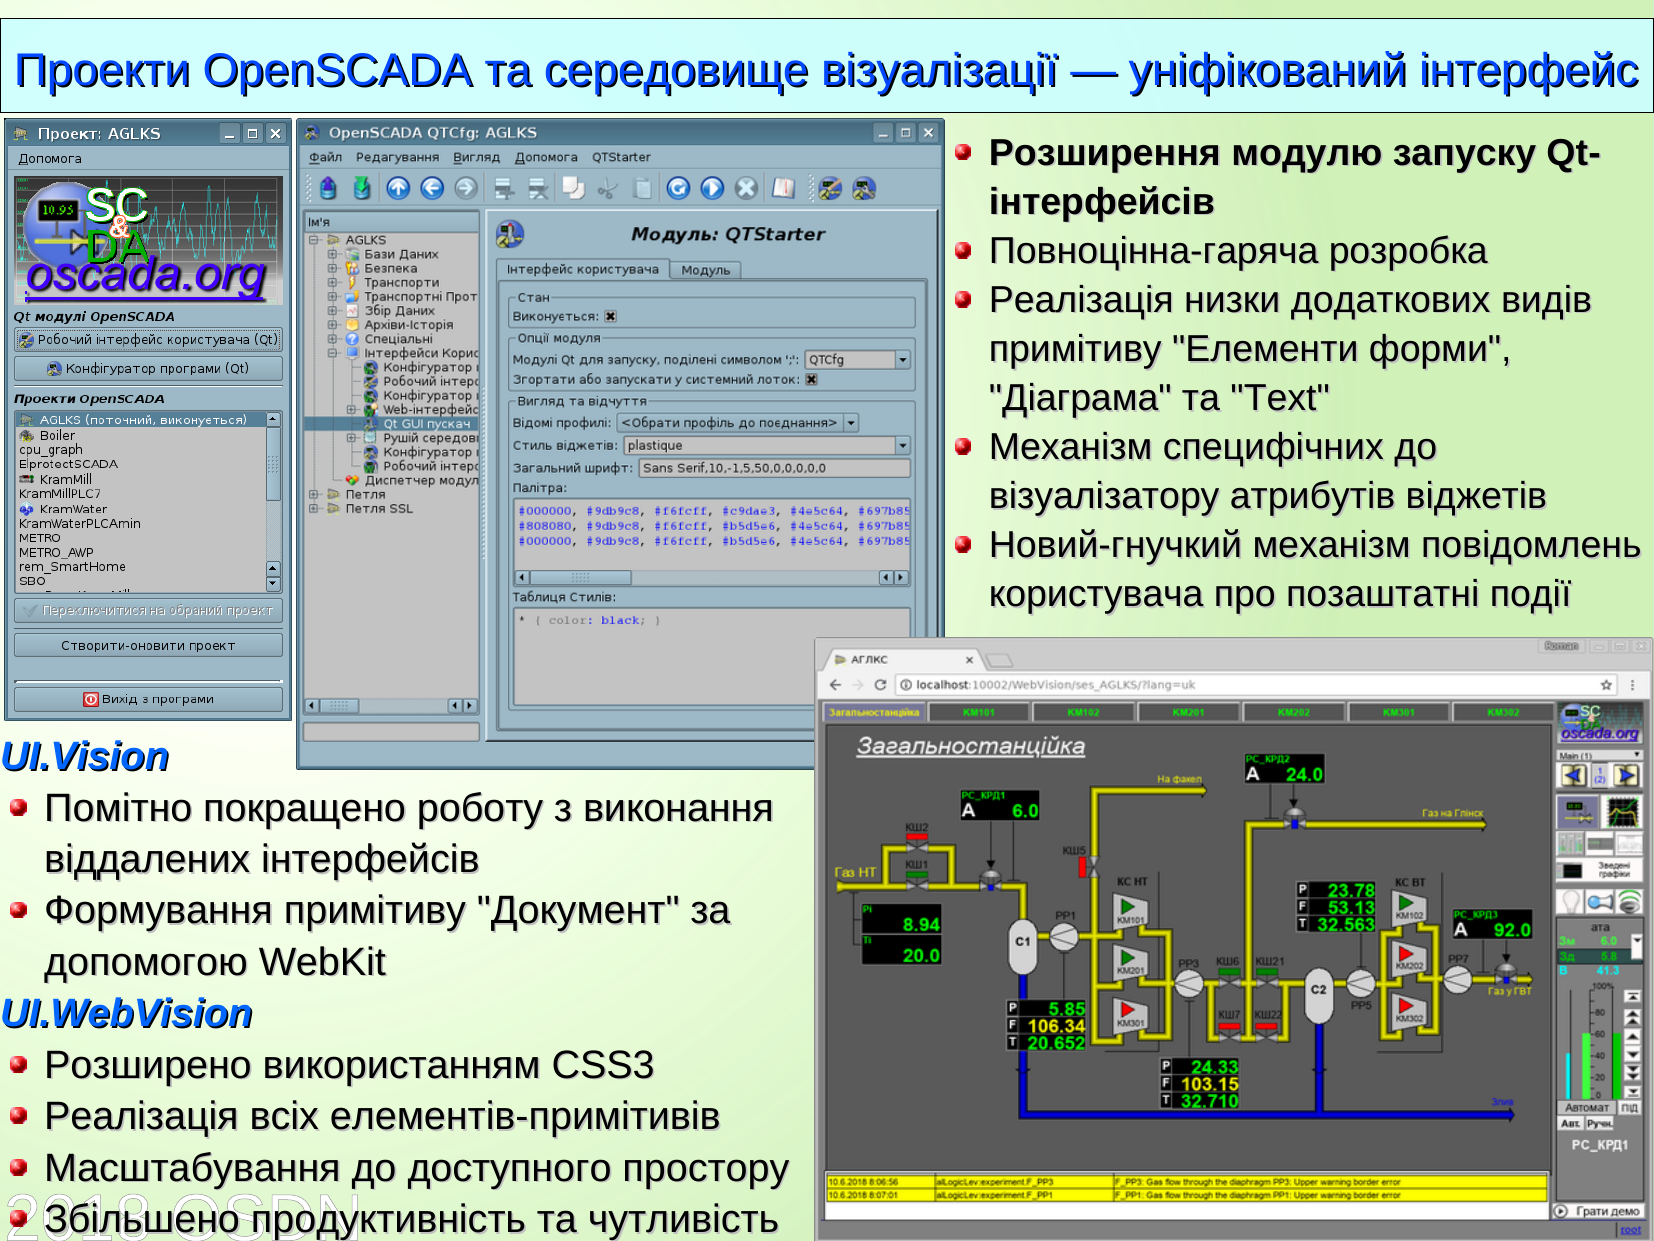

# Проекти OpenSCADA та середовище візуалізації — уніфікований інтерфейс
Розширення модулю запуску Qt-інтерфейсів
Повноцінна-гаряча розробка
Реалізація низки додаткових видів примітиву "Елементи форми", "Діаграма" та "Text"
Механізм специфічних до візуалізатору атрибутів віджетів
Новий-гнучкий механізм повідомлень користувача про позаштатні події
UI.Vision
Помітно покращено роботу з виконання віддалених інтерфейсів
Формування примітиву "Документ" за допомогою WebKit
UI.WebVision
Розширено використанням CSS3
Реалізація всіх елементів-примітивів
Масштабування до доступного простору
Збільшено продуктивність та чутливість